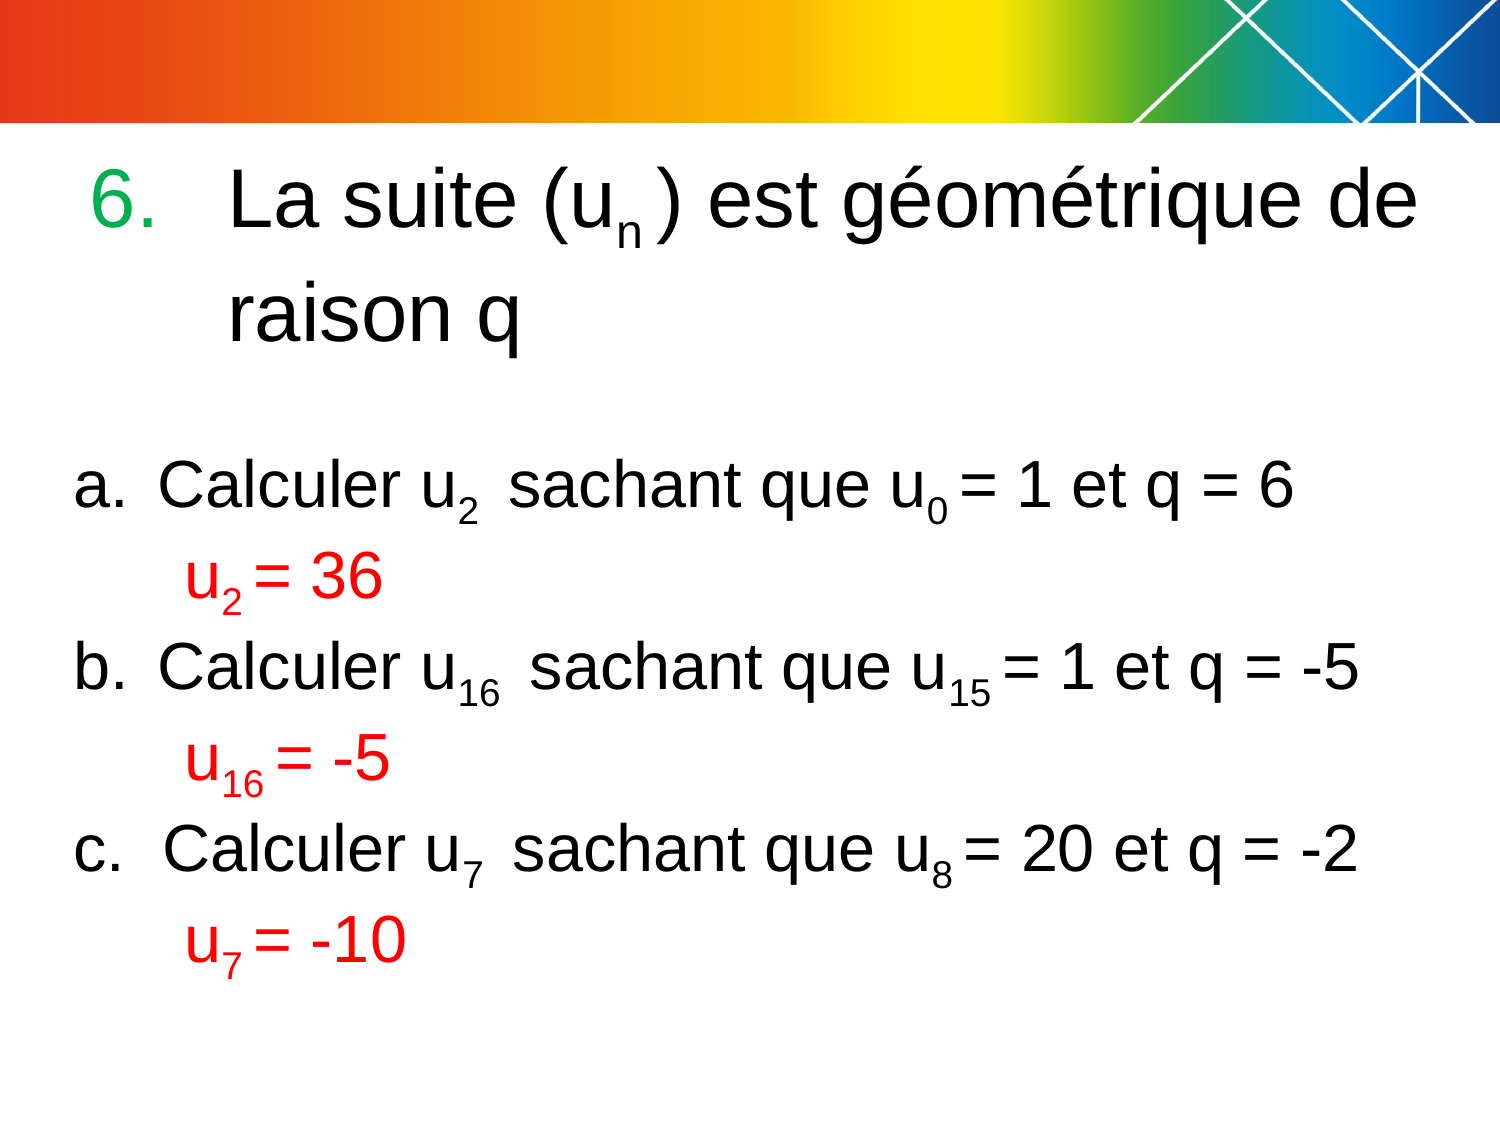

La suite (un ) est géométrique de raison q
Calculer u2 sachant que u0 = 1 et q = 6
 u2 = 36
Calculer u16 sachant que u15 = 1 et q = -5
 u16 = -5
c. Calculer u7 sachant que u8 = 20 et q = -2
 u7 = -10